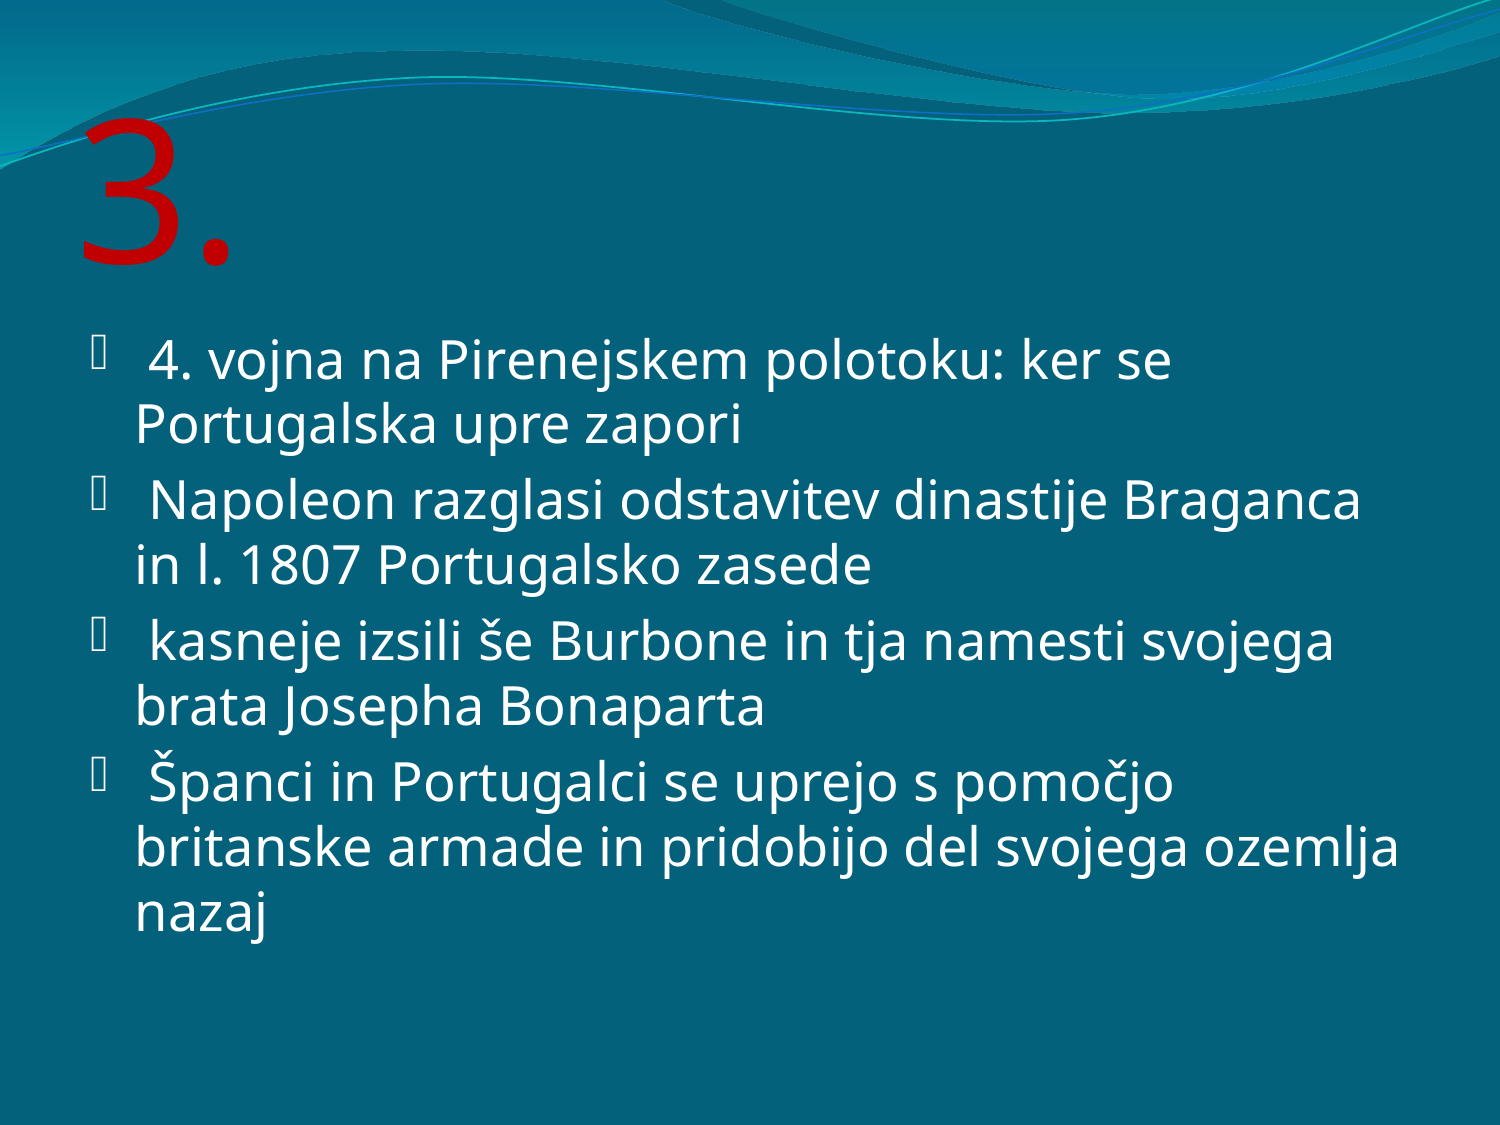

# 3.
 4. vojna na Pirenejskem polotoku: ker se Portugalska upre zapori
 Napoleon razglasi odstavitev dinastije Braganca in l. 1807 Portugalsko zasede
 kasneje izsili še Burbone in tja namesti svojega brata Josepha Bonaparta
 Španci in Portugalci se uprejo s pomočjo britanske armade in pridobijo del svojega ozemlja nazaj